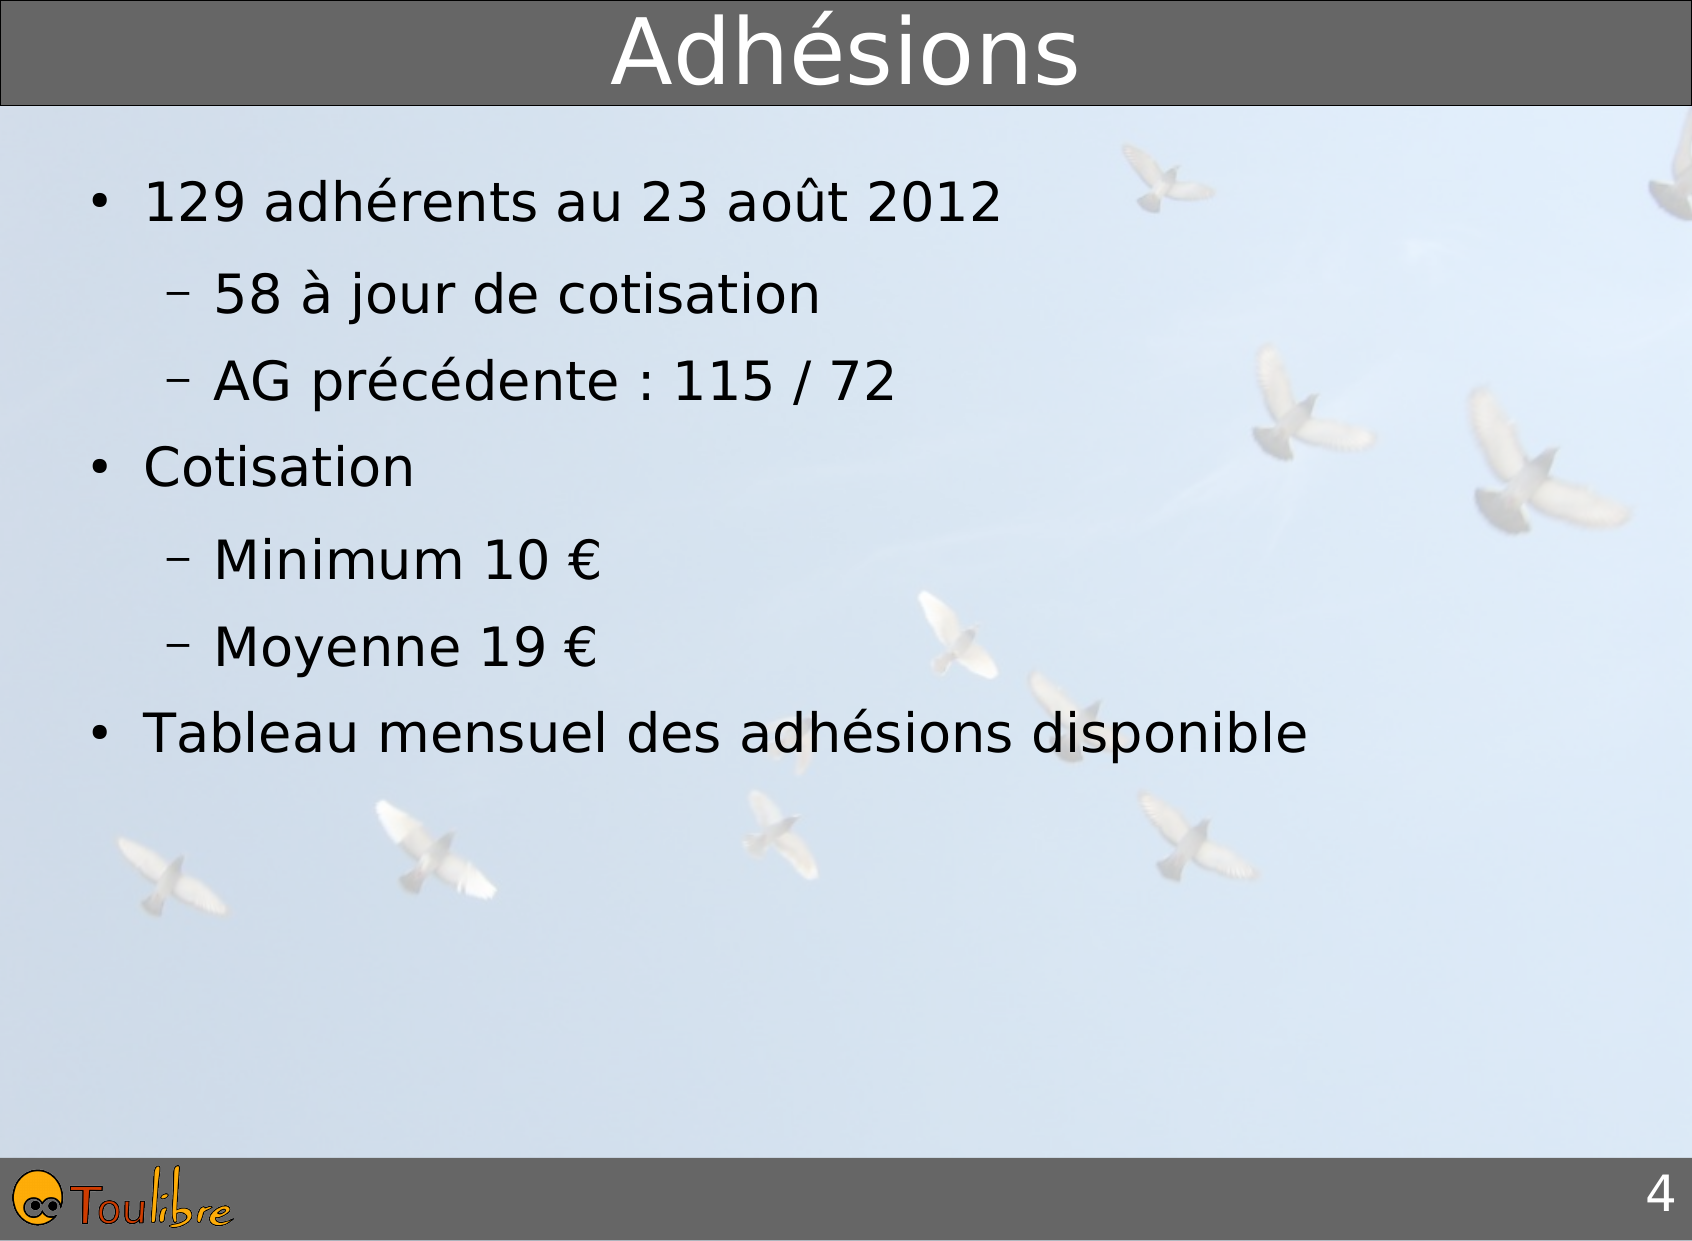

# Adhésions
129 adhérents au 23 août 2012
58 à jour de cotisation
AG précédente : 115 / 72
Cotisation
Minimum 10 €
Moyenne 19 €
Tableau mensuel des adhésions disponible